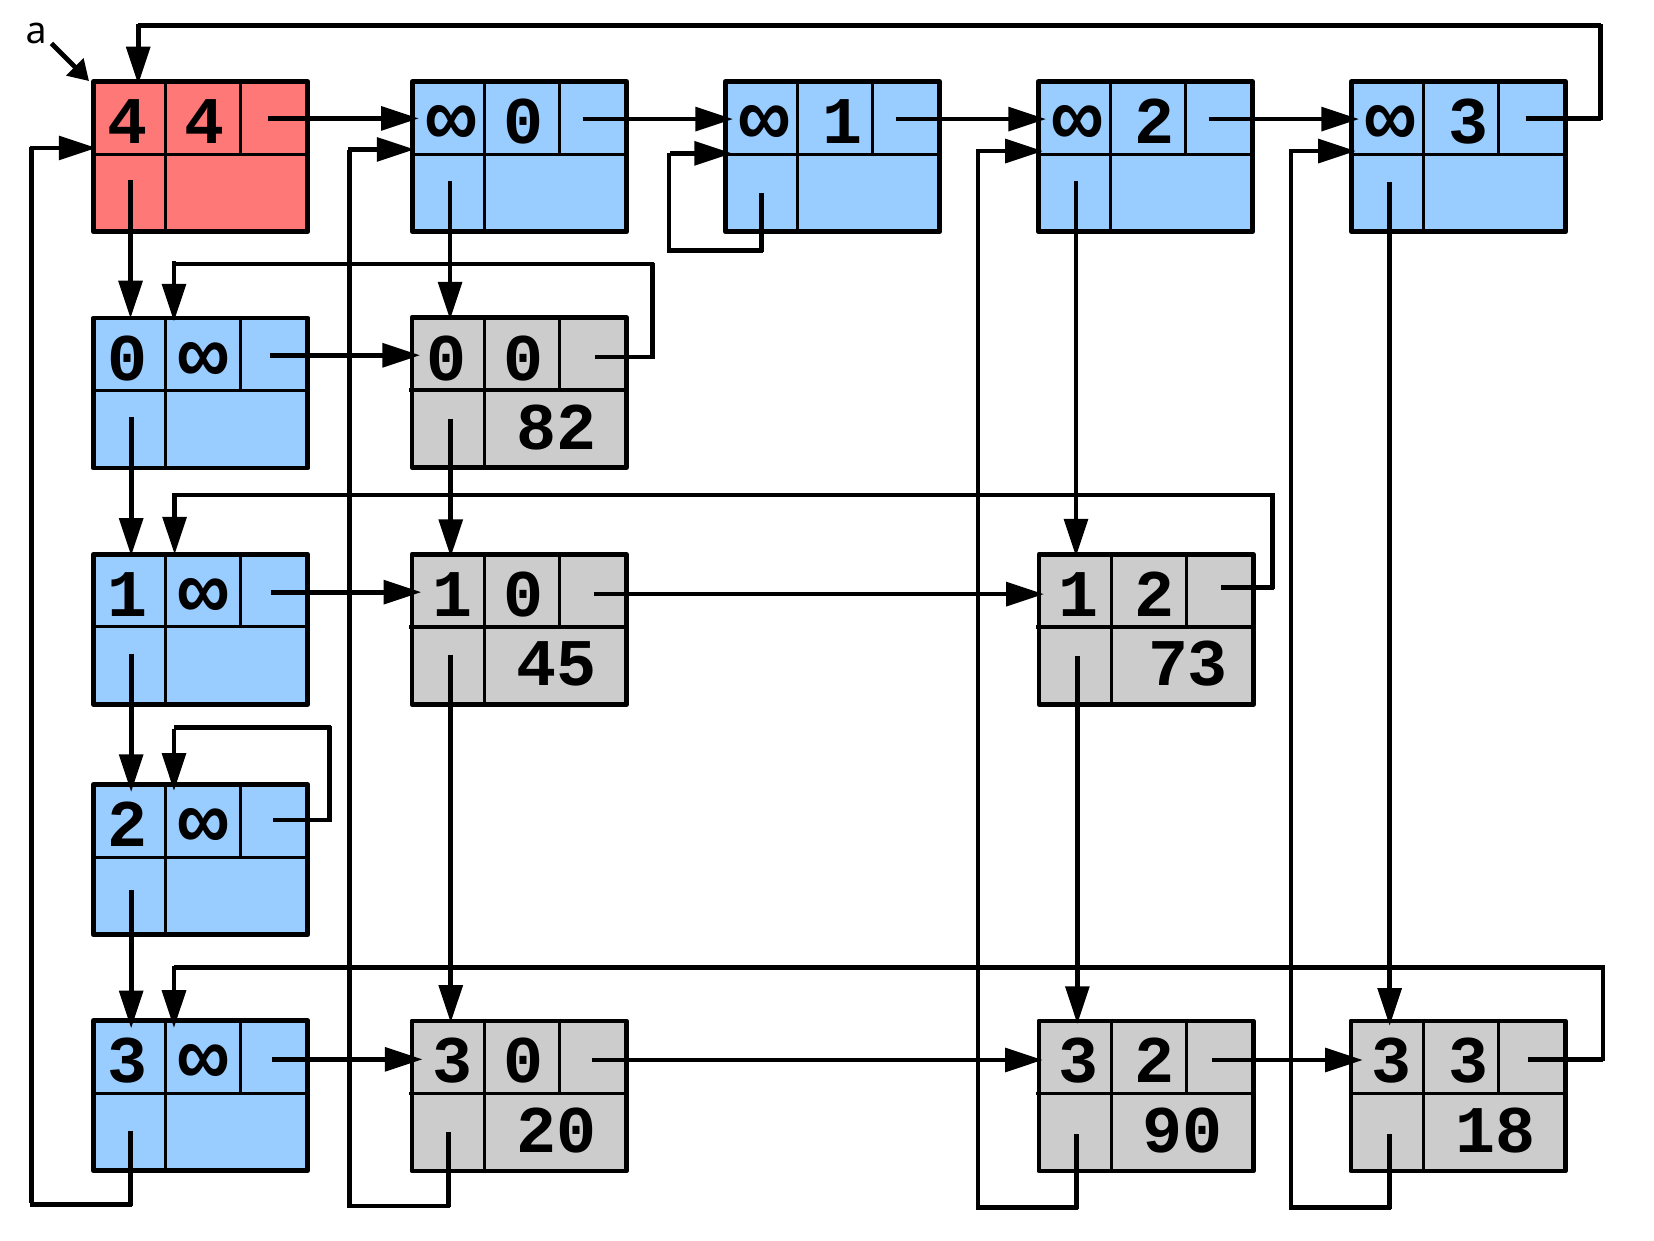

a
∞
∞
∞
∞
4
4
0
1
2
3
∞
0
0
0
82
∞
1
1
0
1
2
45
73
∞
2
∞
3
3
0
3
2
3
3
20
90
18